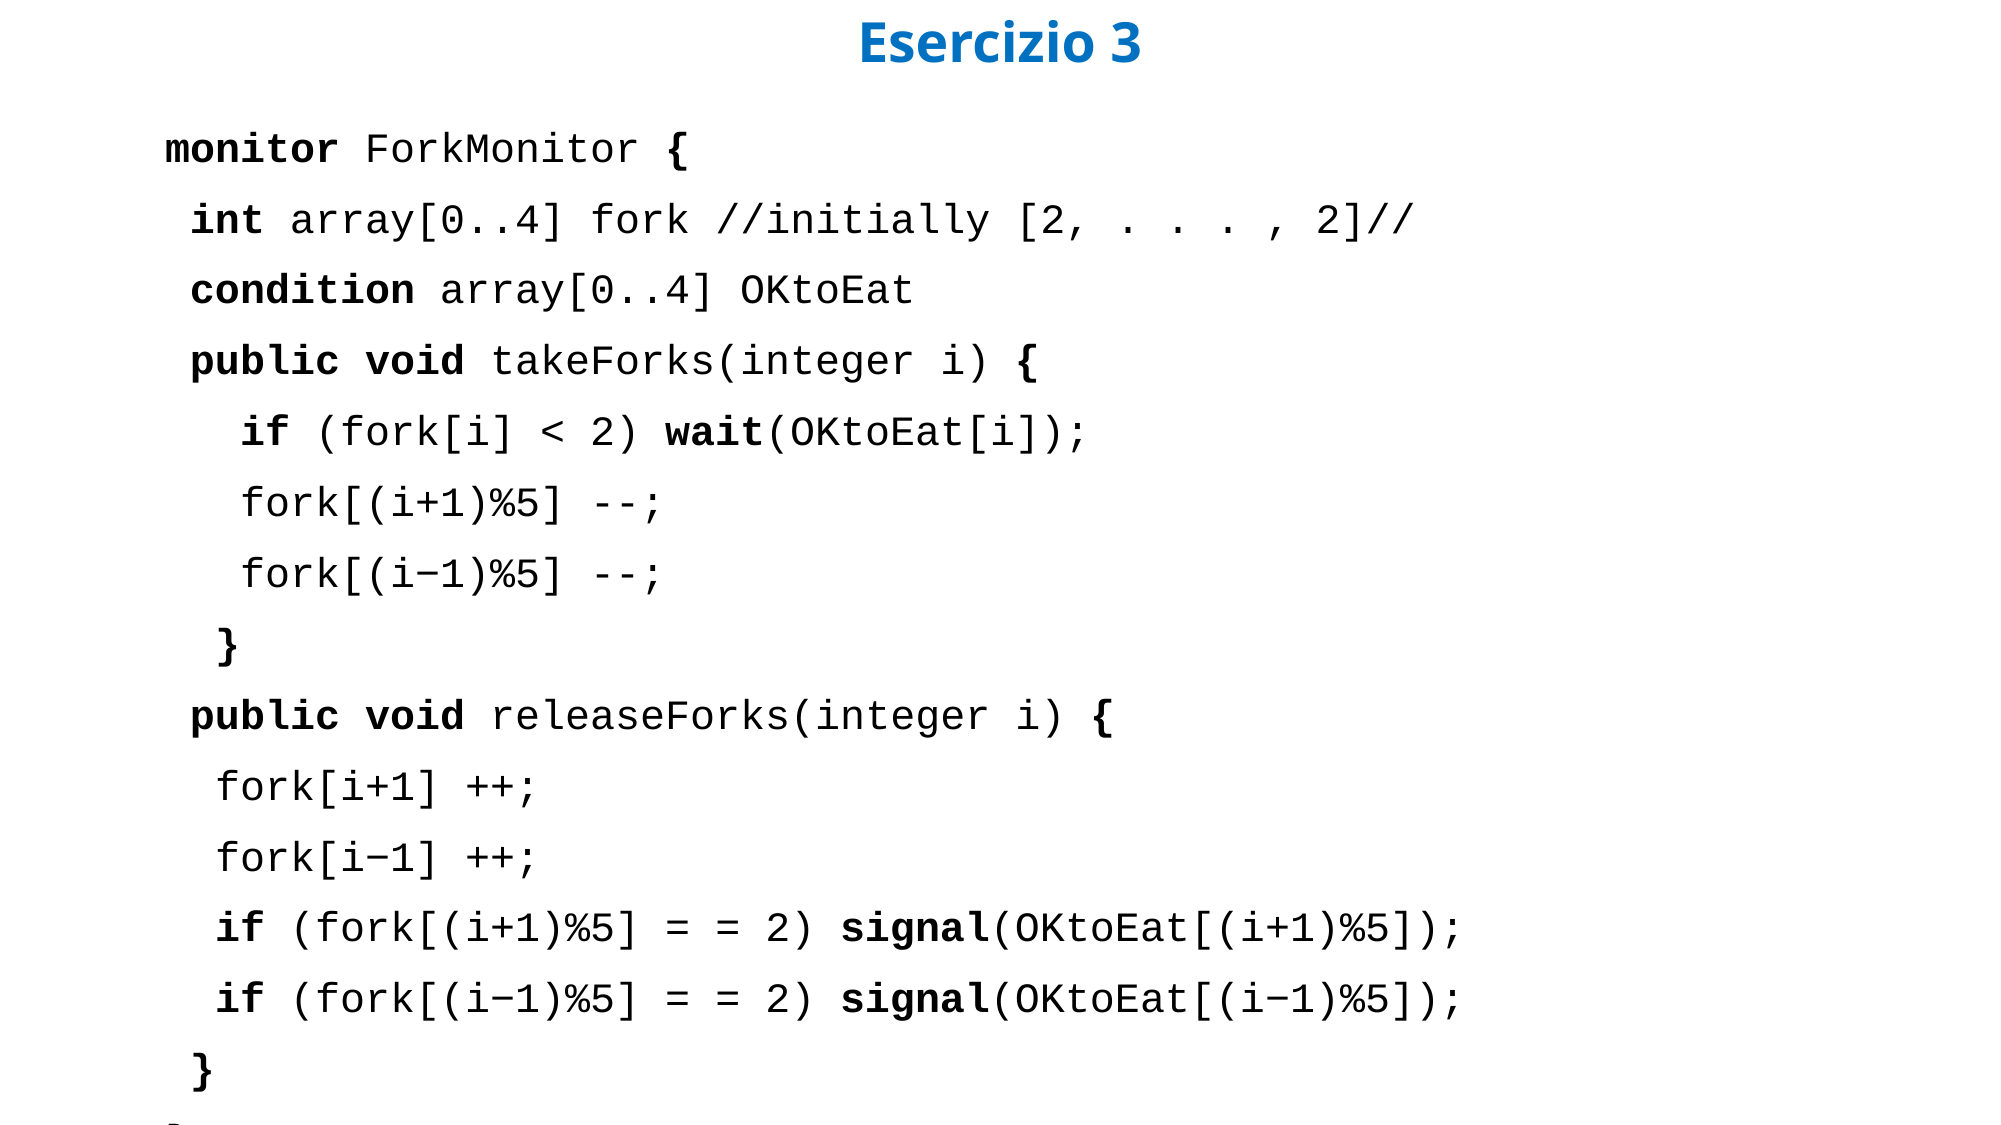

# Esercizio 3
monitor ForkMonitor {
 int array[0..4] fork //initially [2, . . . , 2]//
 condition array[0..4] OKtoEat
 public void takeForks(integer i) {
 if (fork[i] < 2) wait(OKtoEat[i]);
 fork[(i+1)%5] --;
 fork[(i−1)%5] --;
 }
 public void releaseForks(integer i) {
 fork[i+1] ++;
 fork[i−1] ++;
 if (fork[(i+1)%5] = = 2) signal(OKtoEat[(i+1)%5]);
 if (fork[(i−1)%5] = = 2) signal(OKtoEat[(i−1)%5]);
 }
}